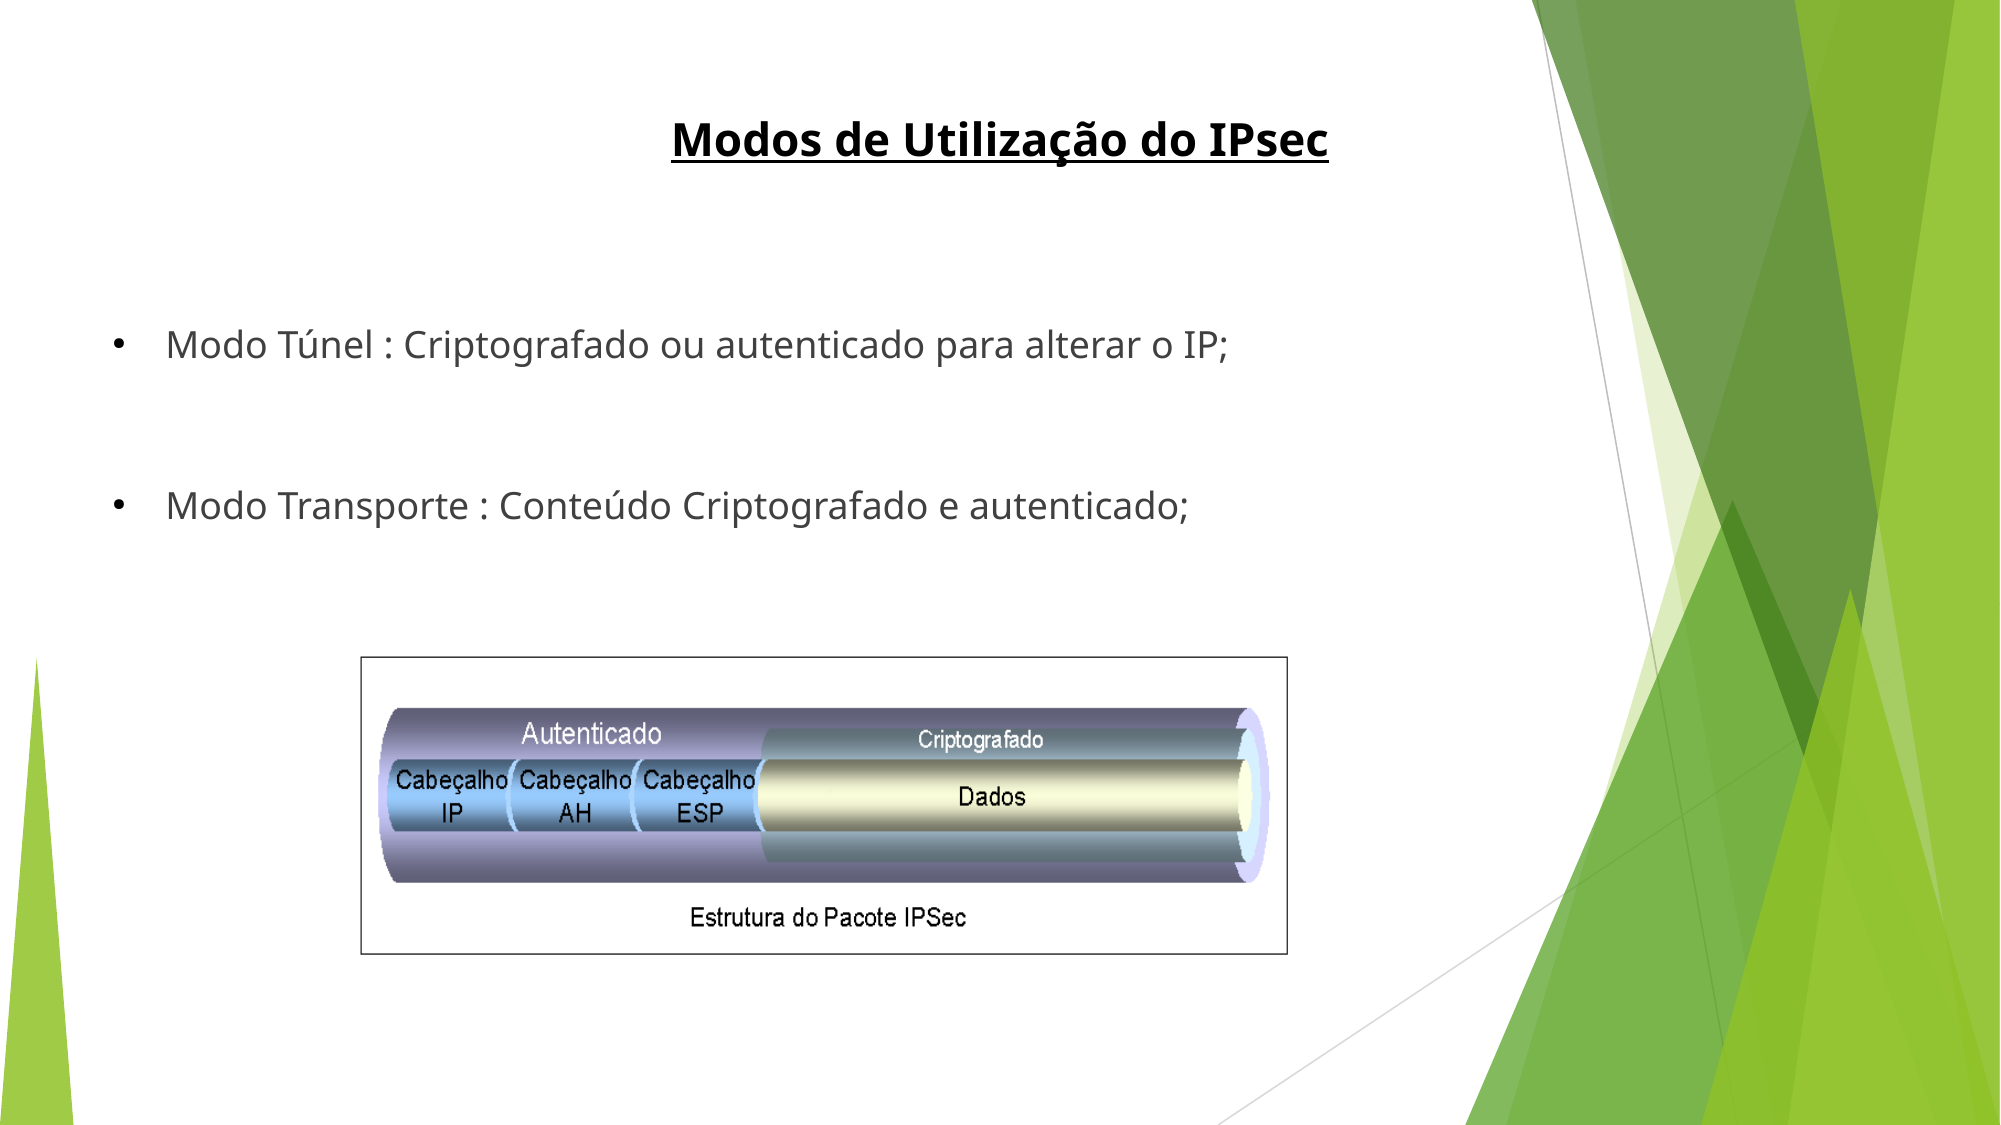

# Modos de Utilização do IPsec
Modo Túnel : Criptografado ou autenticado para alterar o IP;
Modo Transporte : Conteúdo Criptografado e autenticado;